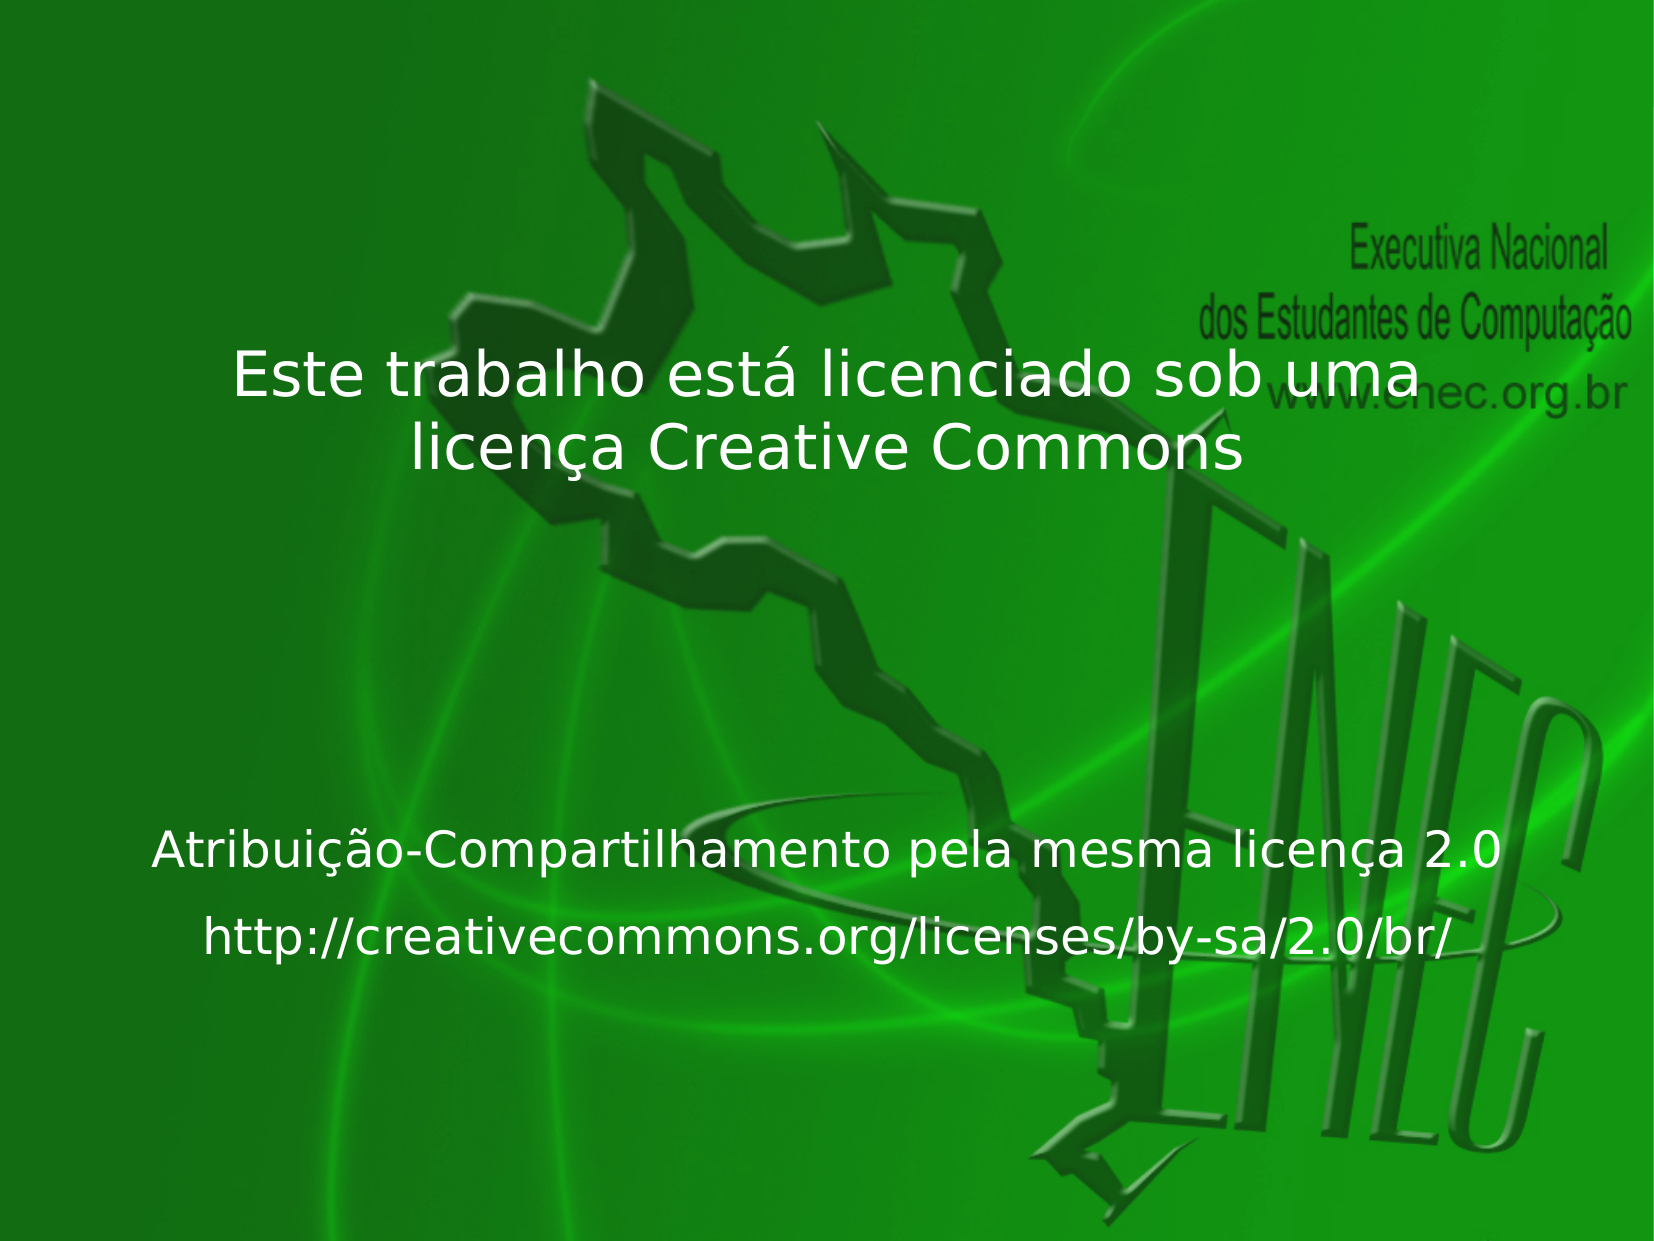

# Este trabalho está licenciado sob uma licença Creative Commons
Atribuição-Compartilhamento pela mesma licença 2.0
http://creativecommons.org/licenses/by-sa/2.0/br/